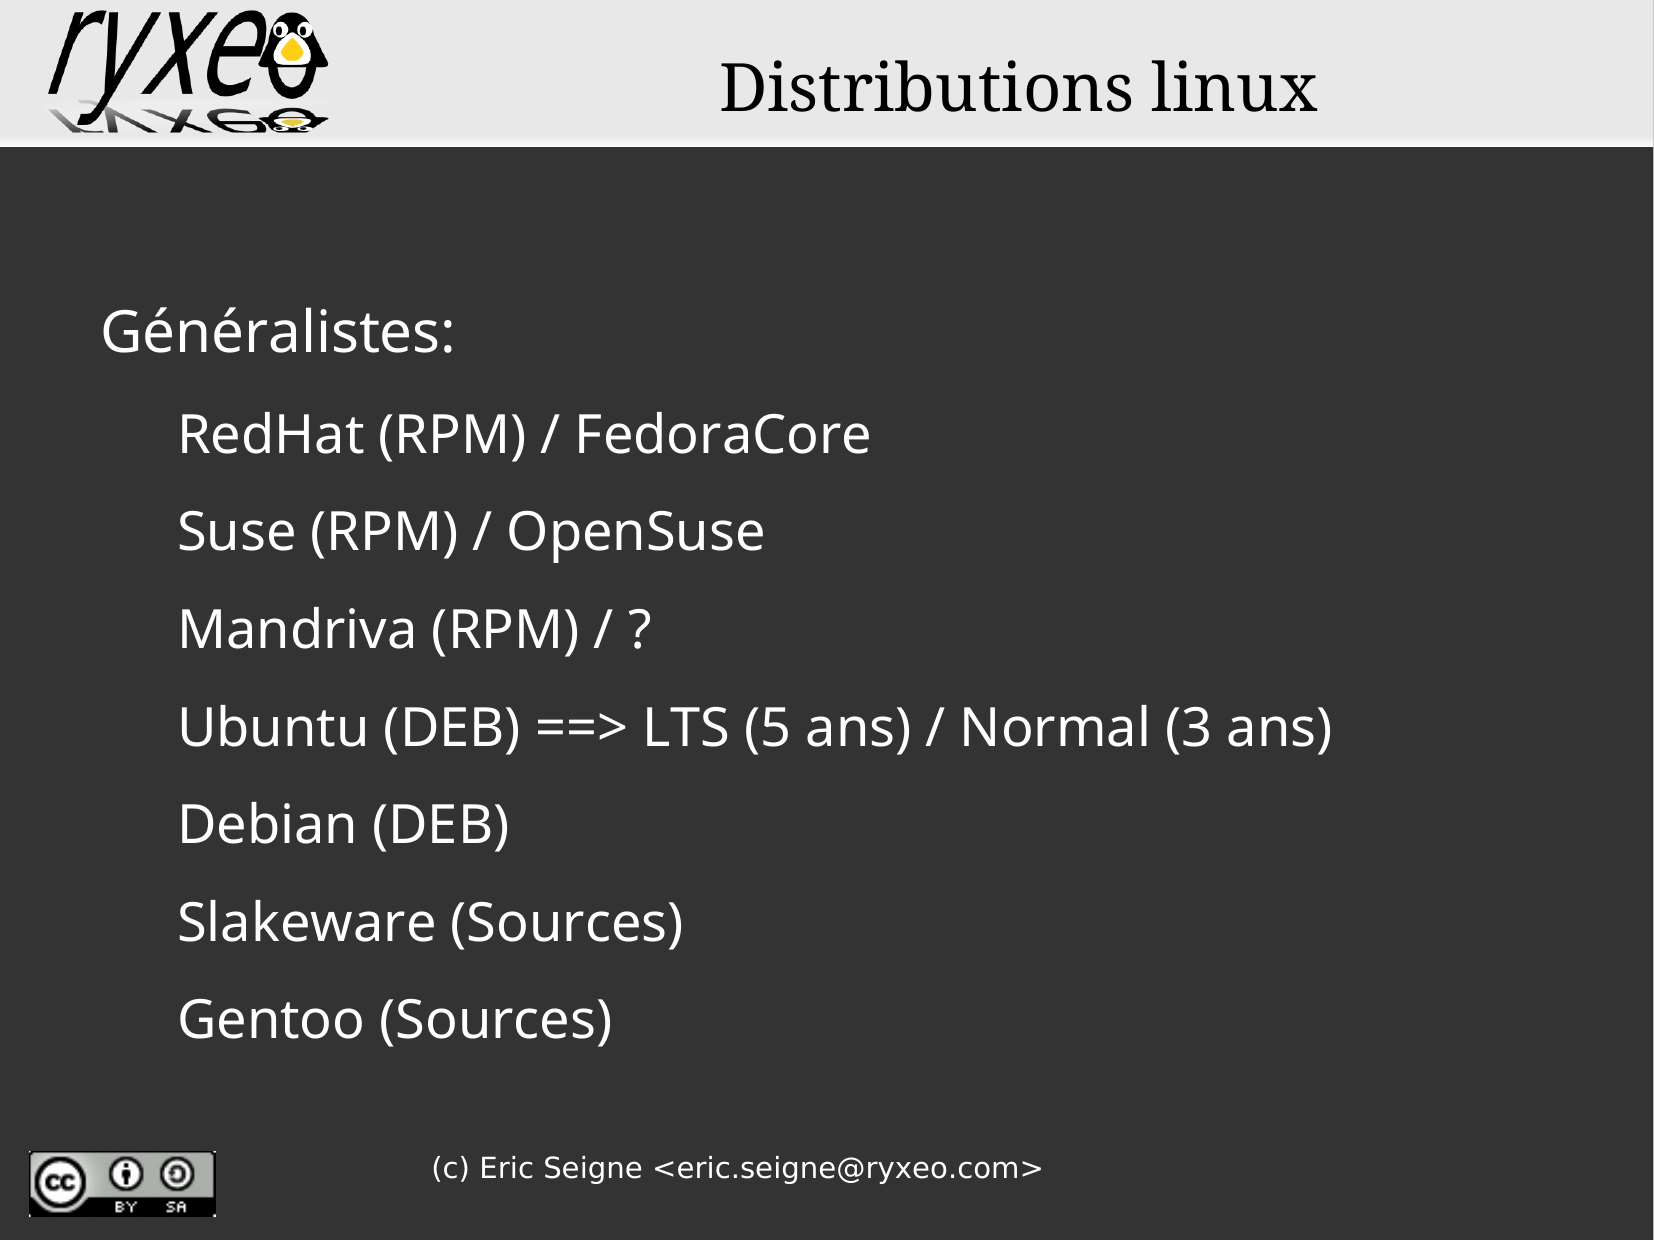

# Distributions linux
Généralistes:
RedHat (RPM) / FedoraCore
Suse (RPM) / OpenSuse
Mandriva (RPM) / ?
Ubuntu (DEB) ==> LTS (5 ans) / Normal (3 ans)
Debian (DEB)
Slakeware (Sources)
Gentoo (Sources)